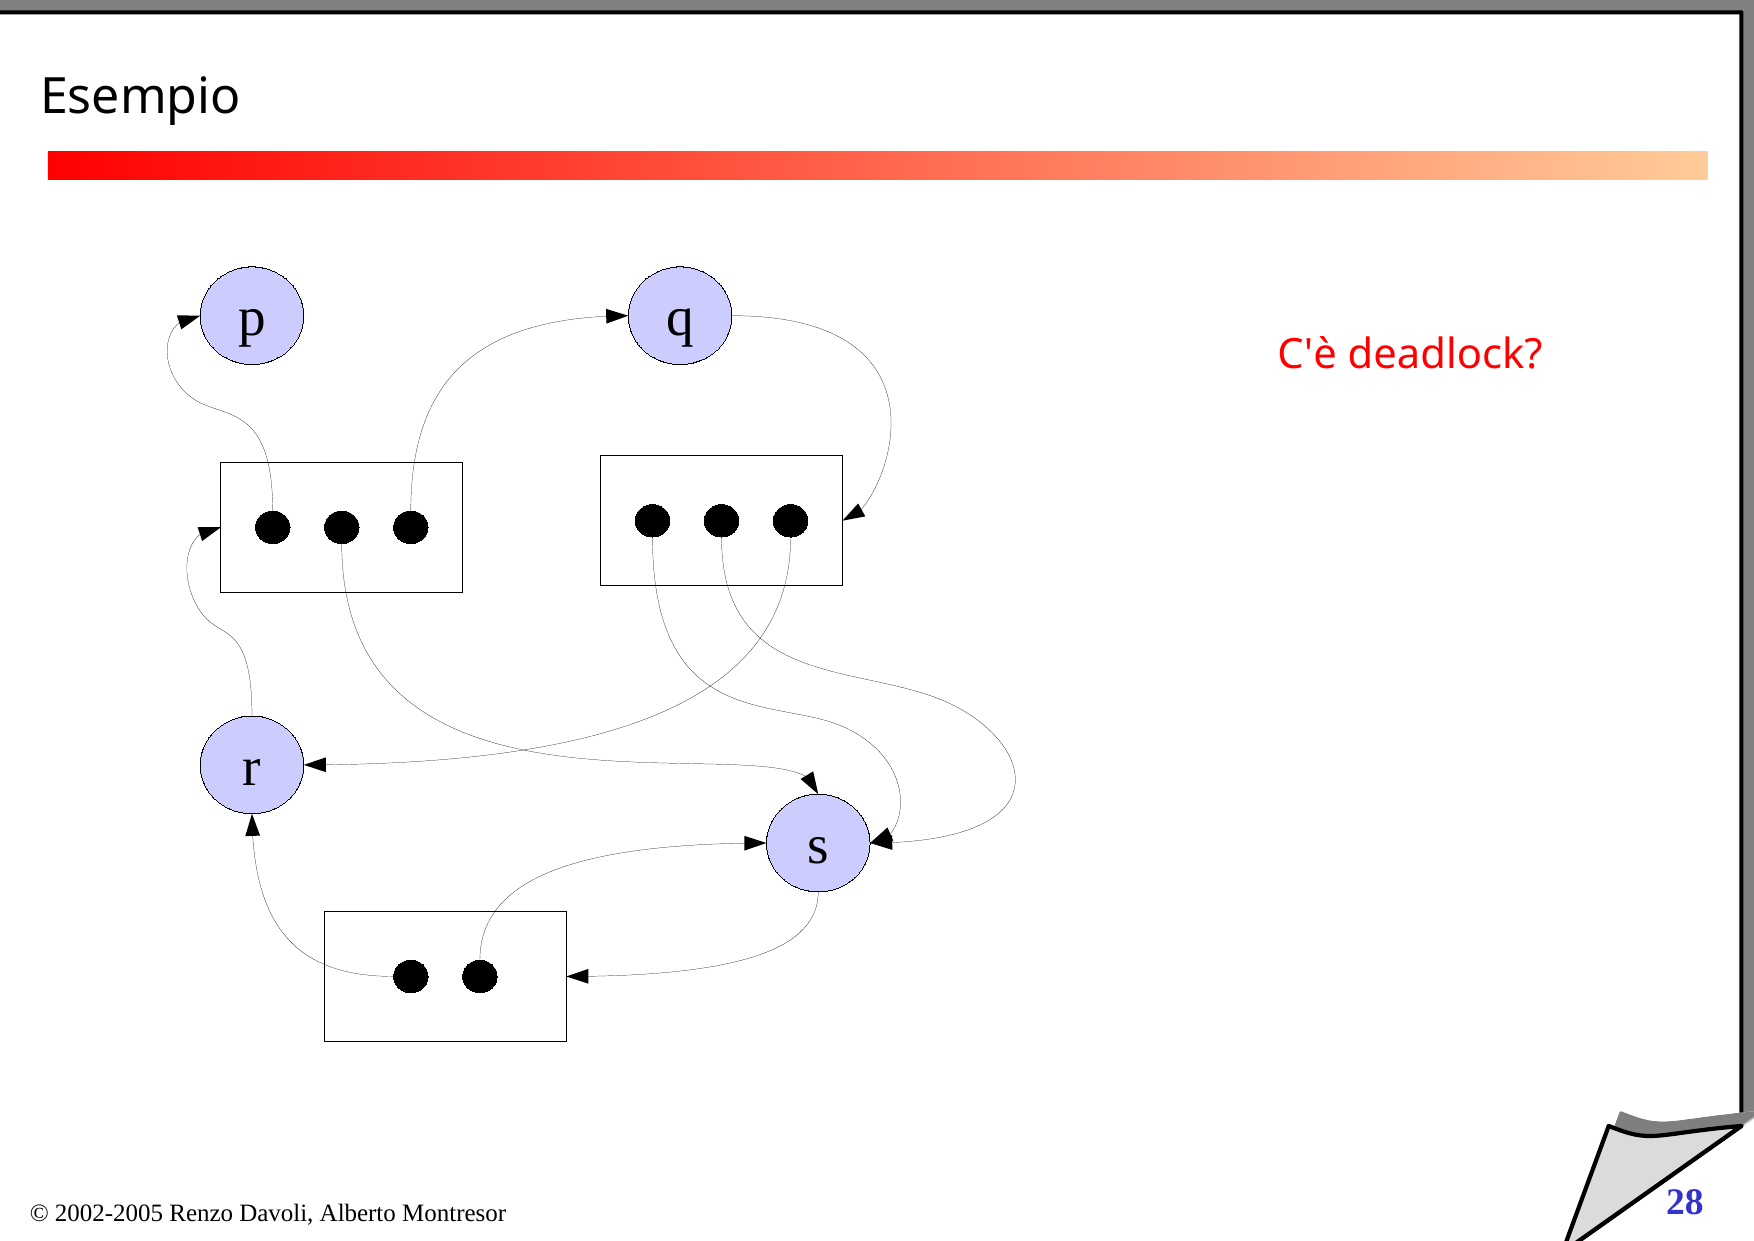

# Esempio
p
q
C'è deadlock?
r
s